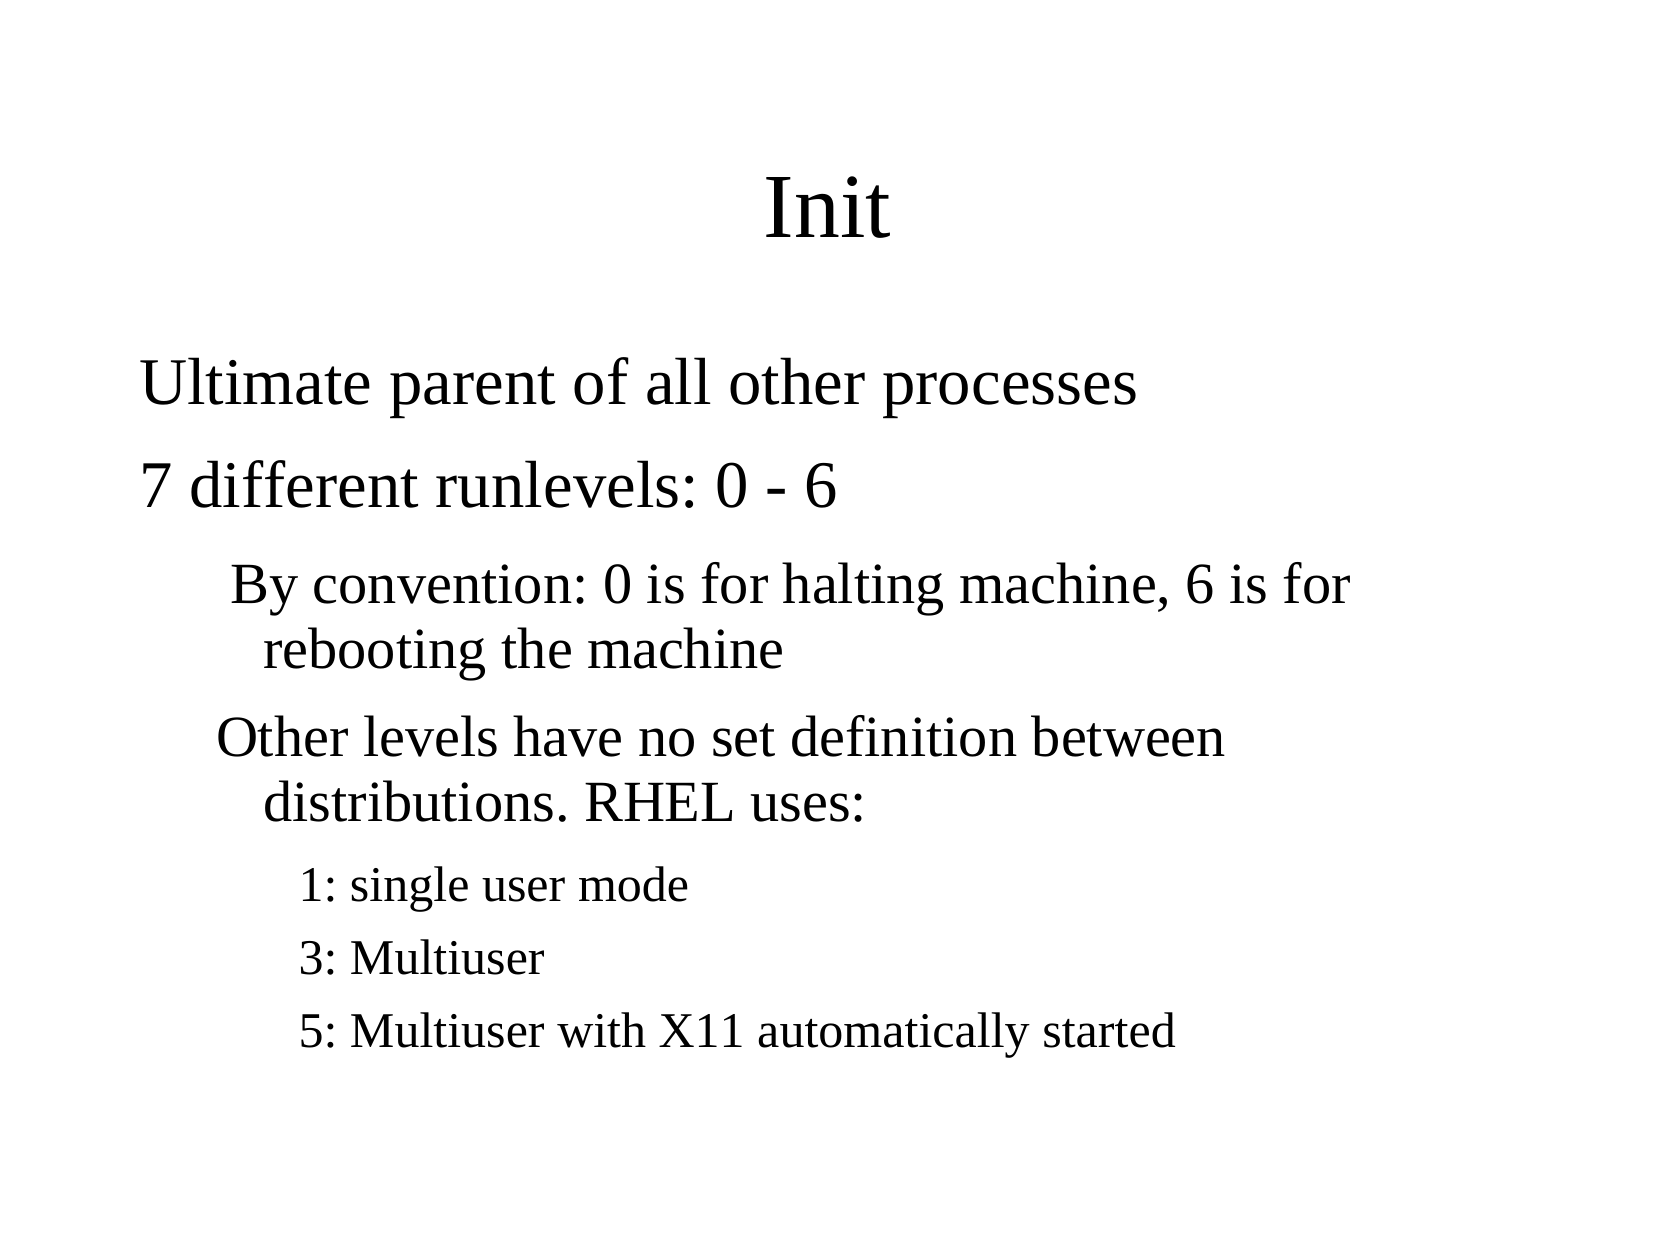

# Init
Ultimate parent of all other processes
7 different runlevels: 0 - 6
 By convention: 0 is for halting machine, 6 is for rebooting the machine
Other levels have no set definition between distributions. RHEL uses:
1: single user mode
3: Multiuser
5: Multiuser with X11 automatically started